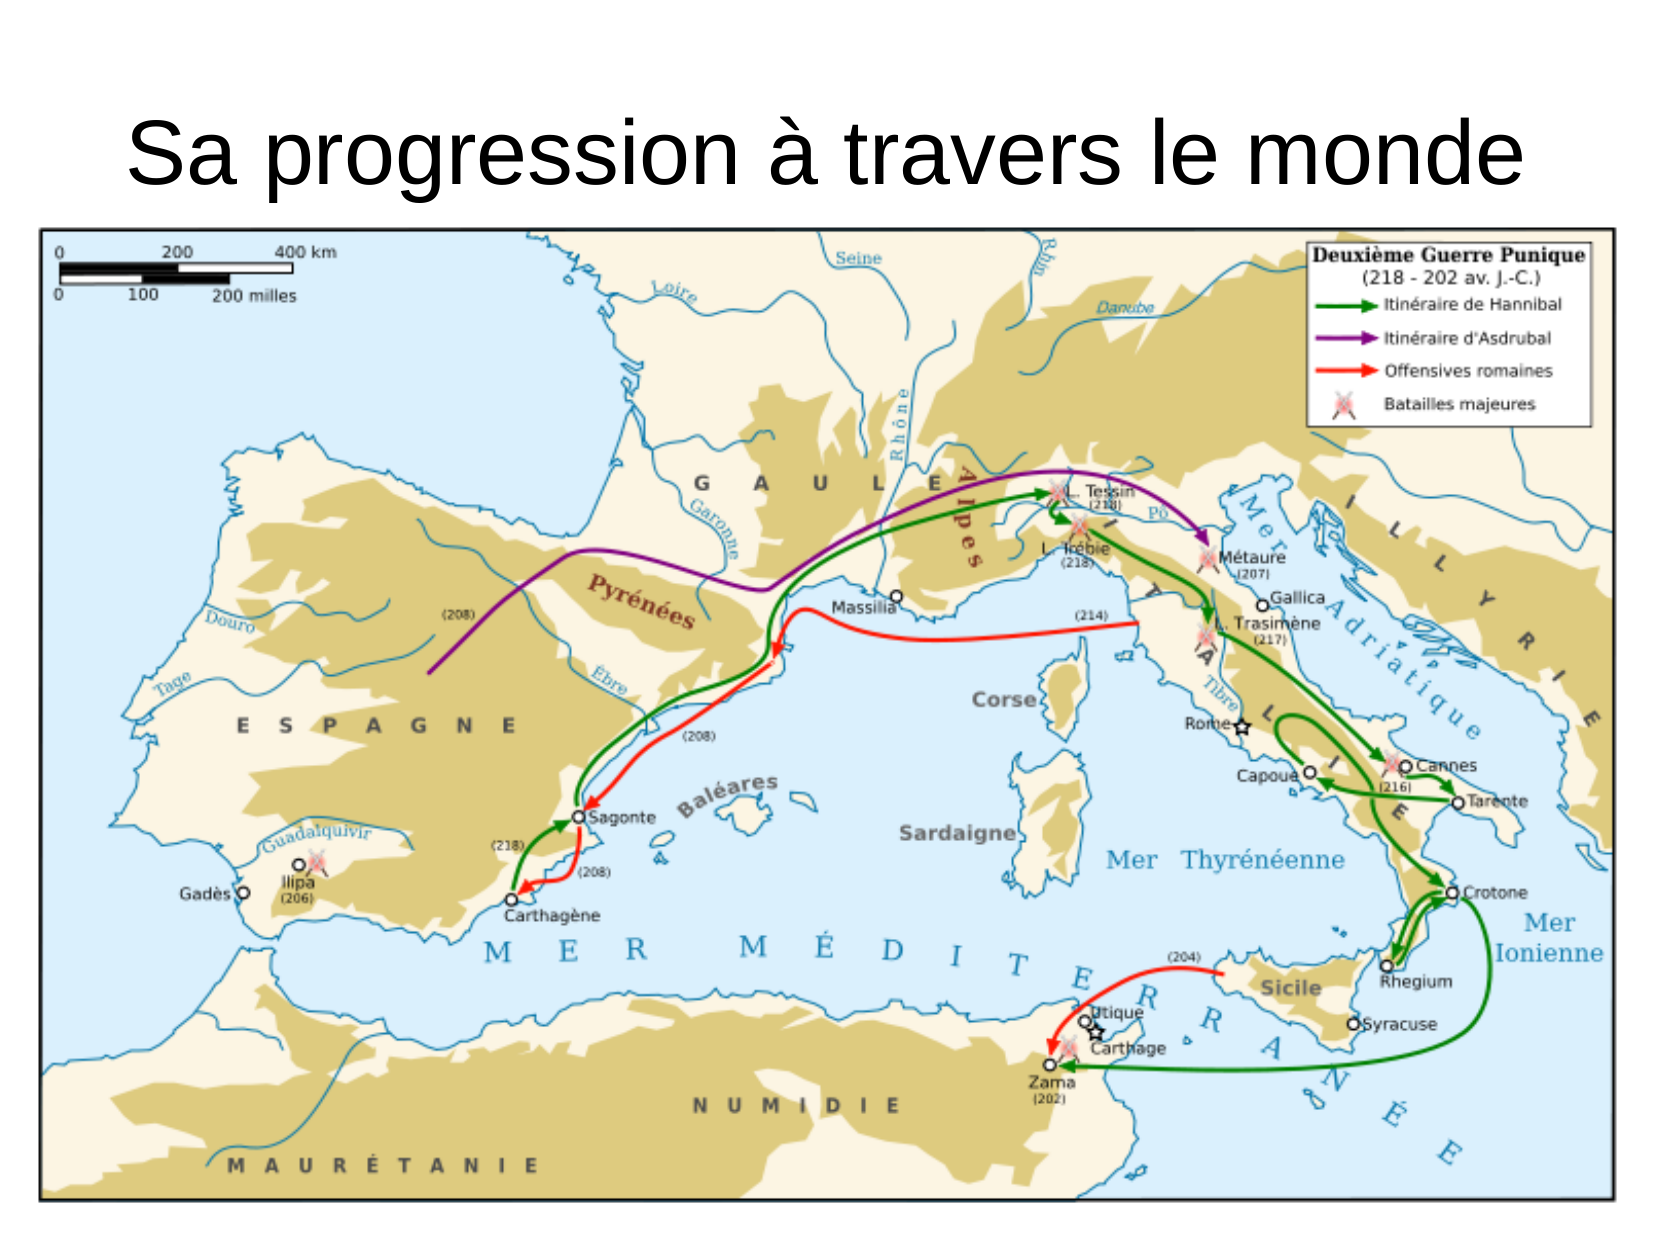

# Sa progression à travers le monde